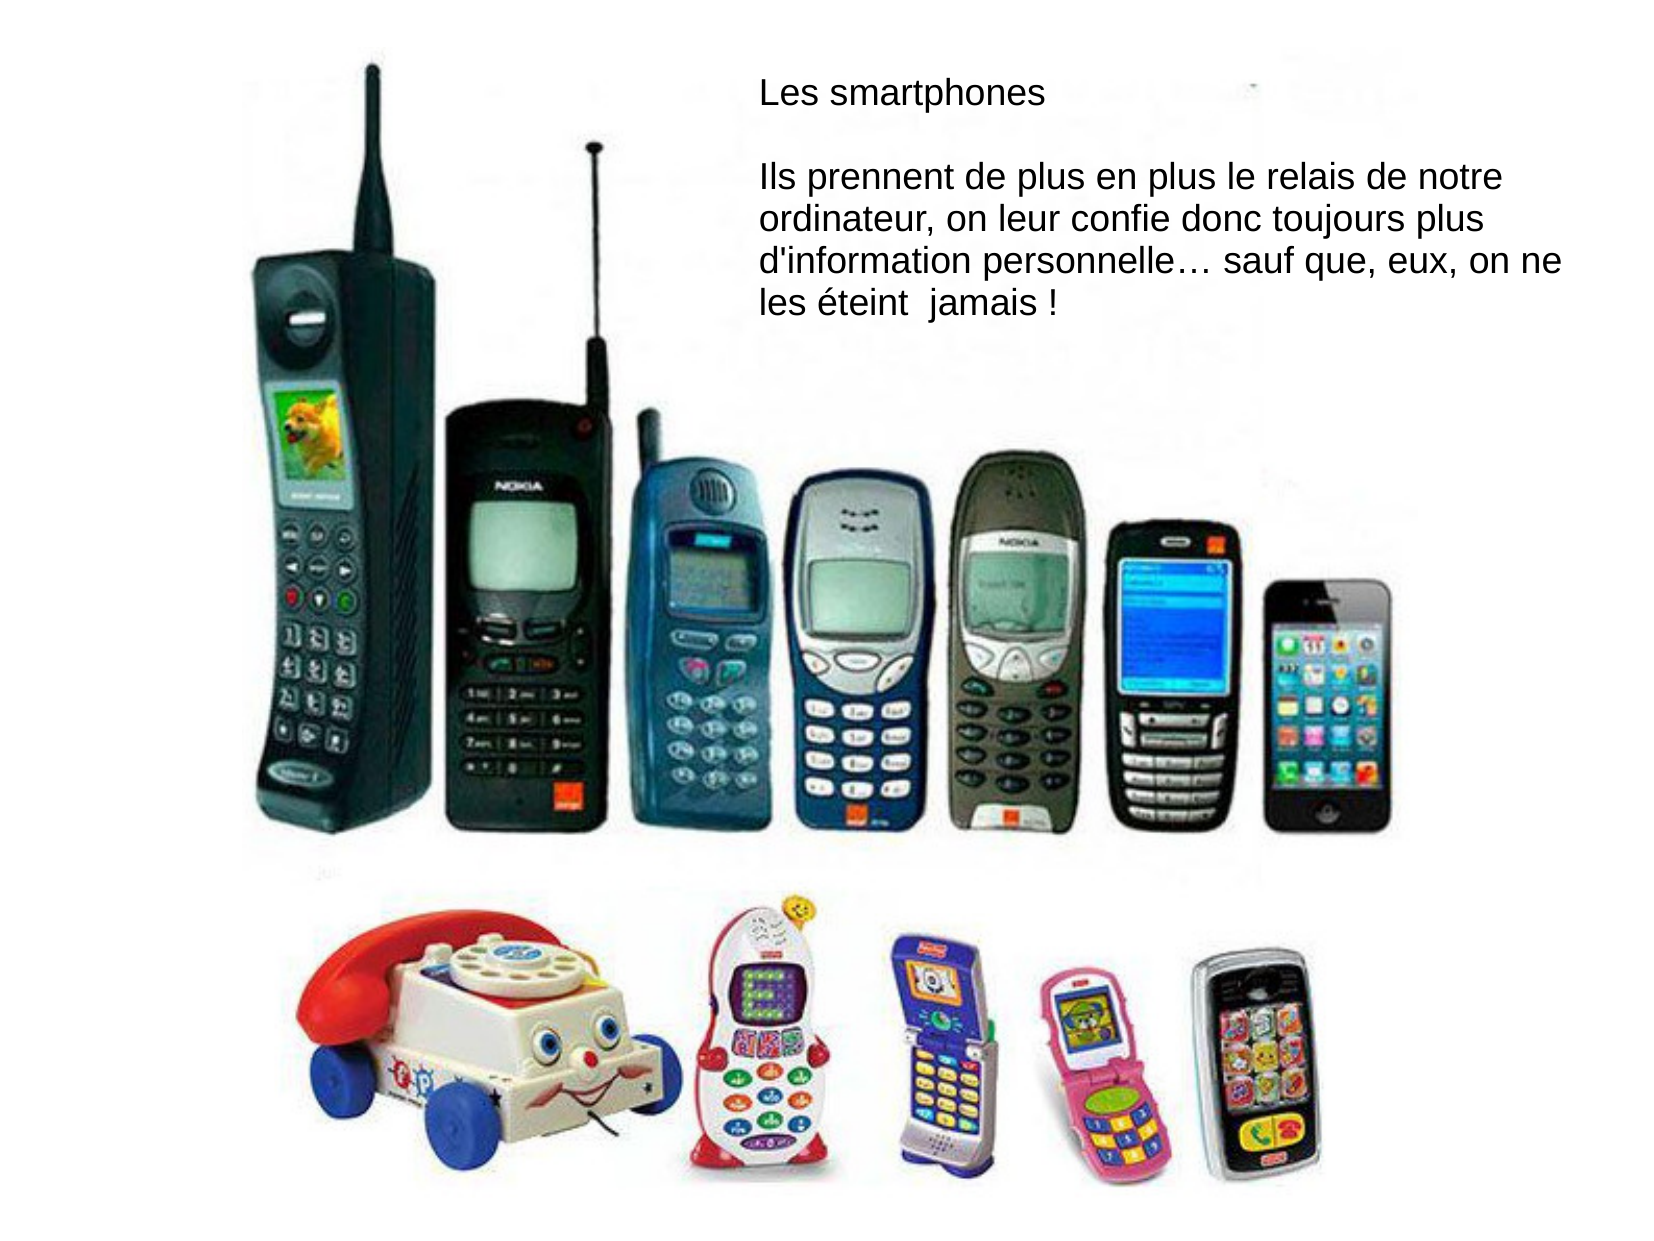

Les smartphones
Ils prennent de plus en plus le relais de notre ordinateur, on leur confie donc toujours plus d'information personnelle… sauf que, eux, on ne les éteint jamais !